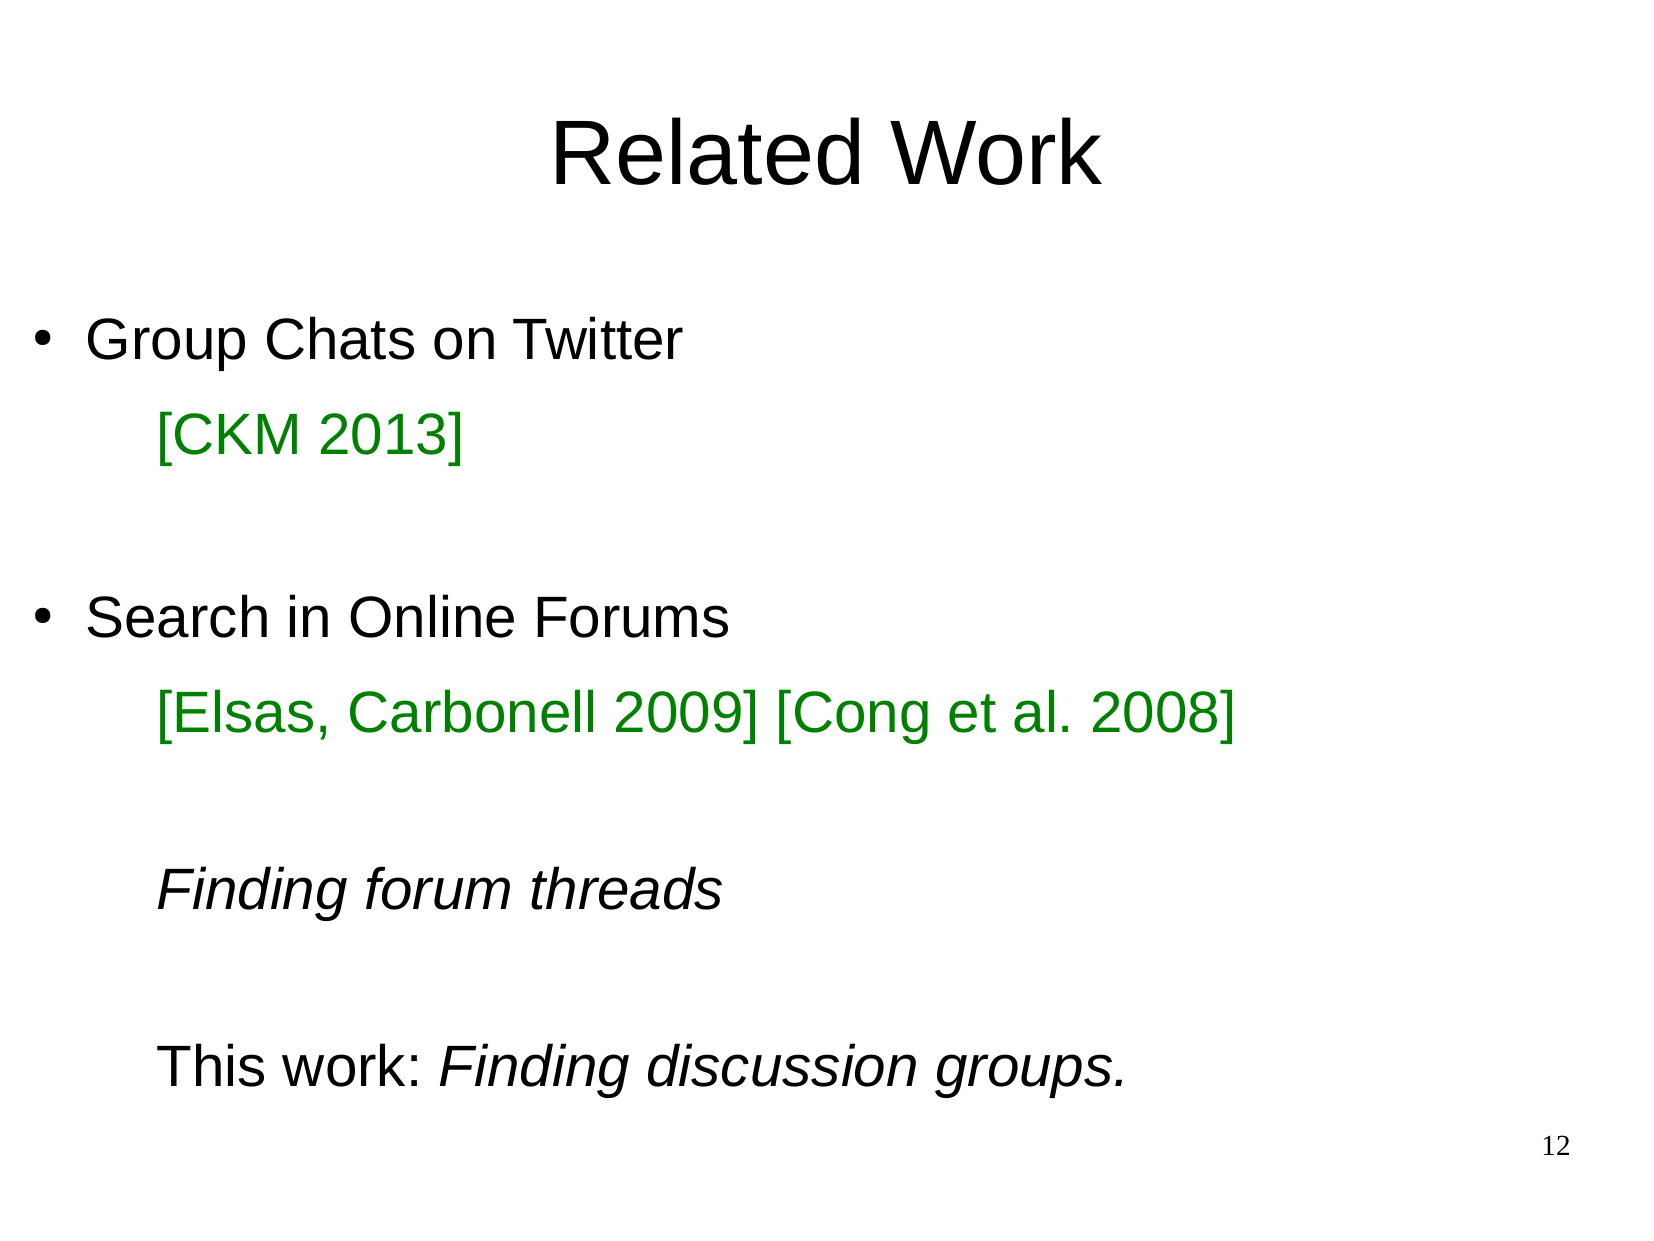

# Related Work
Group Chats on Twitter
[CKM 2013]
Search in Online Forums
[Elsas, Carbonell 2009] [Cong et al. 2008]
Finding forum threads
This work: Finding discussion groups.
12